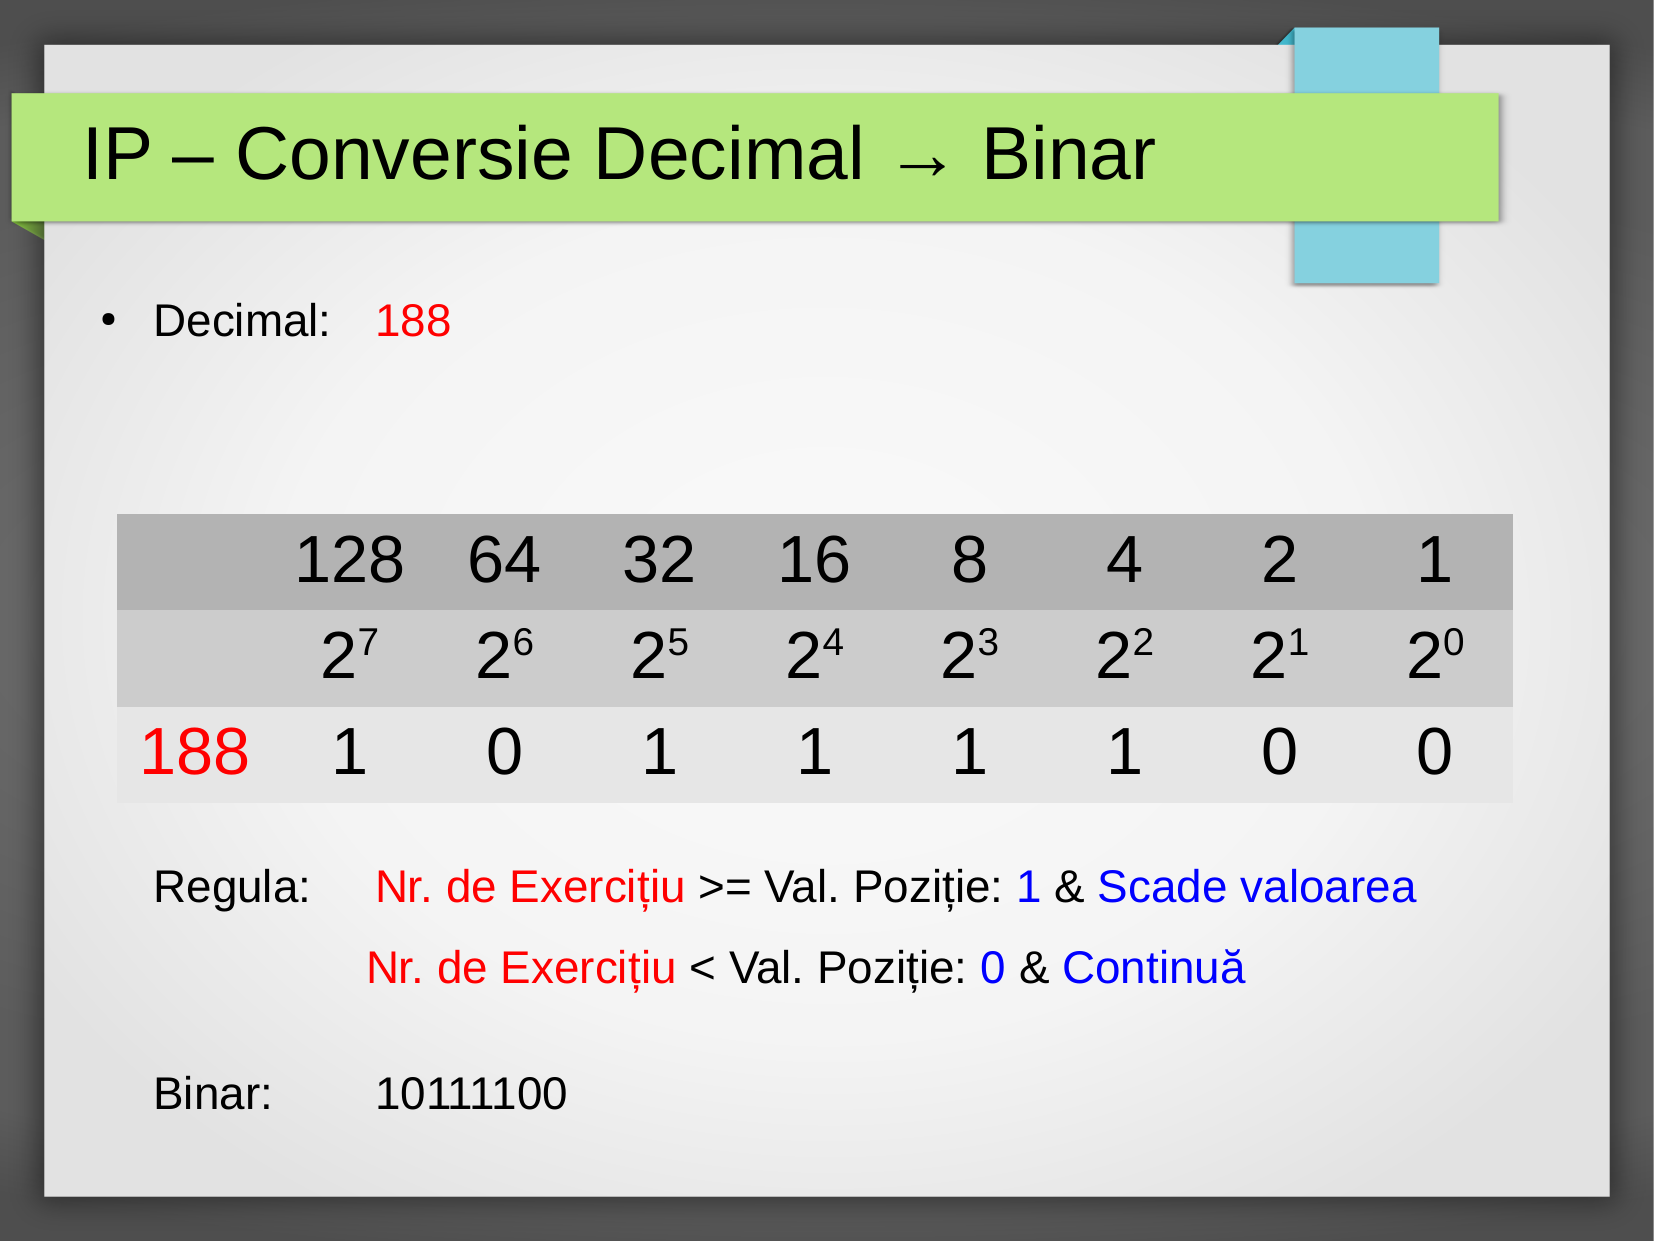

# IP – Conversie Decimal → Binar
Decimal: 	188
Regula: 	Nr. de Exercițiu >= Val. Poziție: 1 & Scade valoarea
Nr. de Exercițiu < Val. Poziție: 0 & Continuă
Binar:		10111100
| | 128 | 64 | 32 | 16 | 8 | 4 | 2 | 1 |
| --- | --- | --- | --- | --- | --- | --- | --- | --- |
| | 27 | 26 | 25 | 24 | 23 | 22 | 21 | 20 |
| 188 | 1 | 0 | 1 | 1 | 1 | 1 | 0 | 0 |